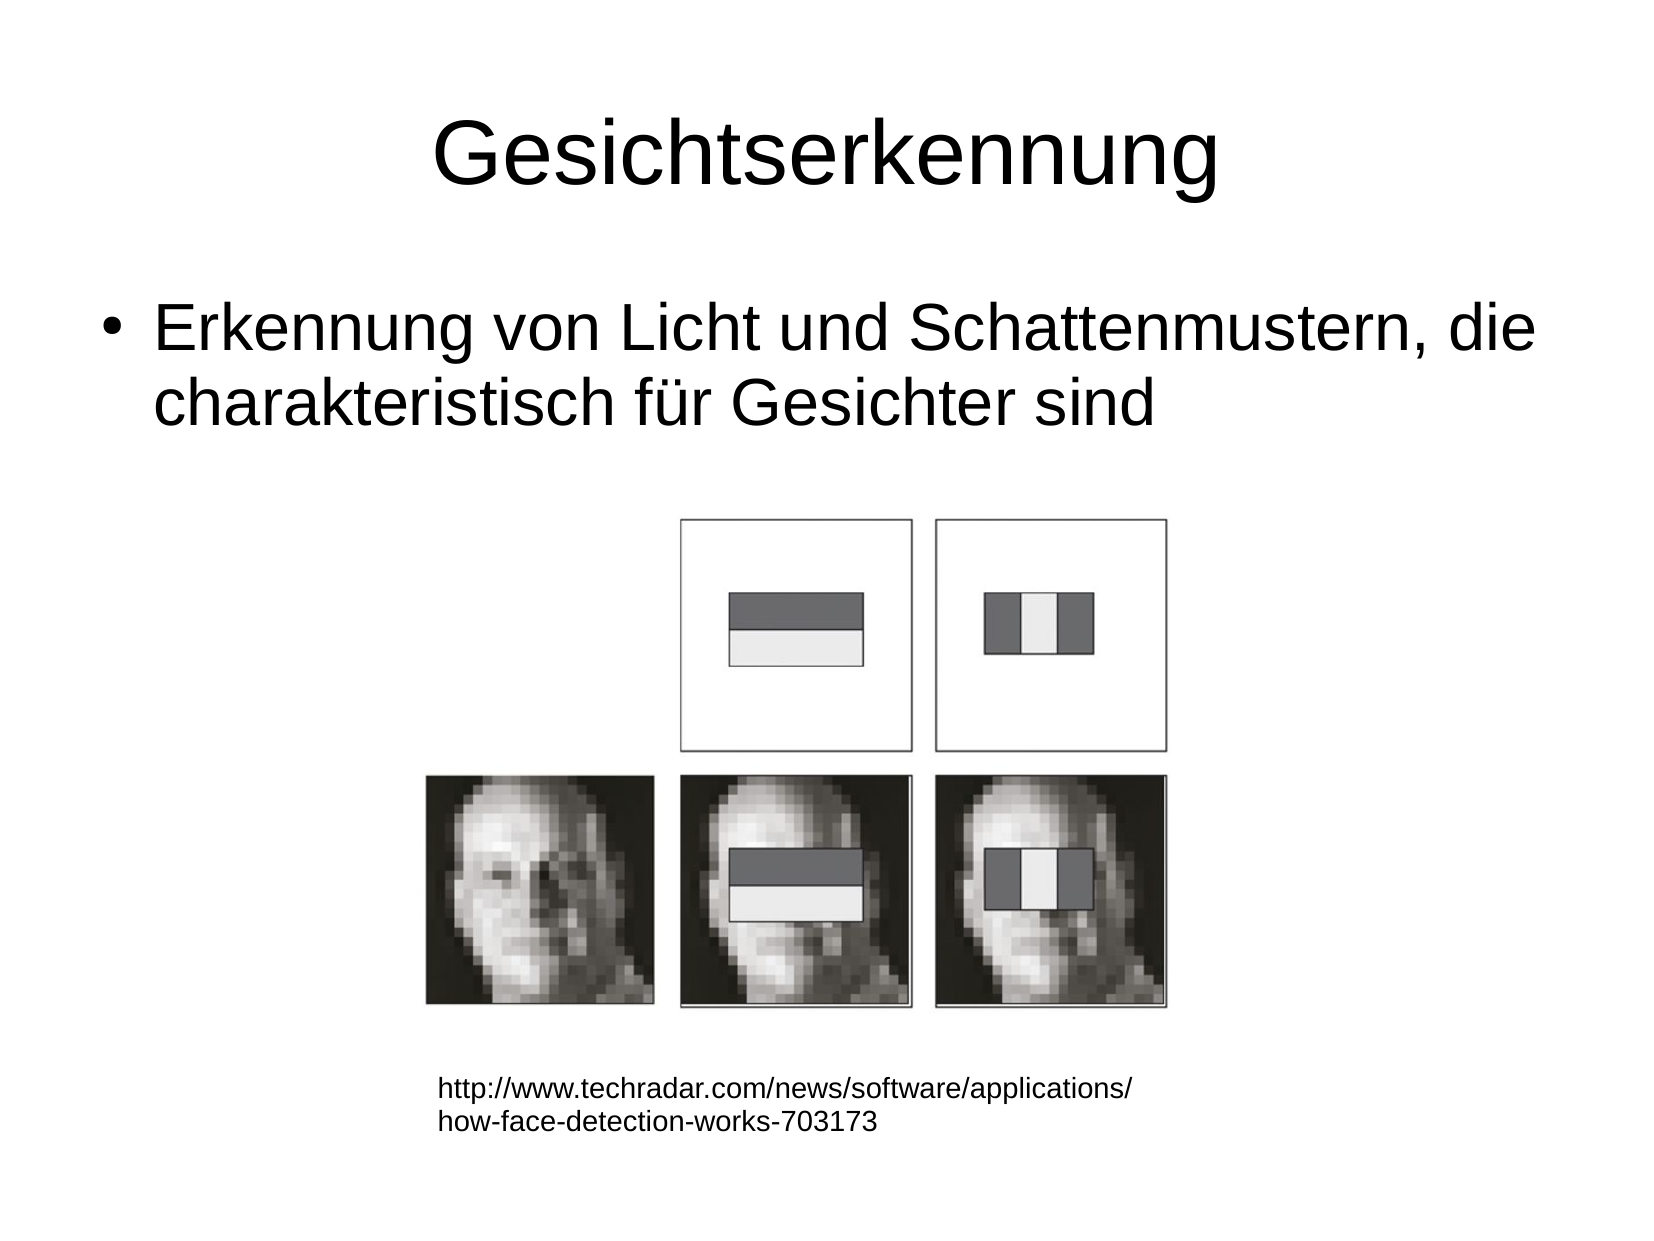

# Gesichtserkennung
Erkennung von Licht und Schattenmustern, die charakteristisch für Gesichter sind
http://www.techradar.com/news/software/applications/how-face-detection-works-703173